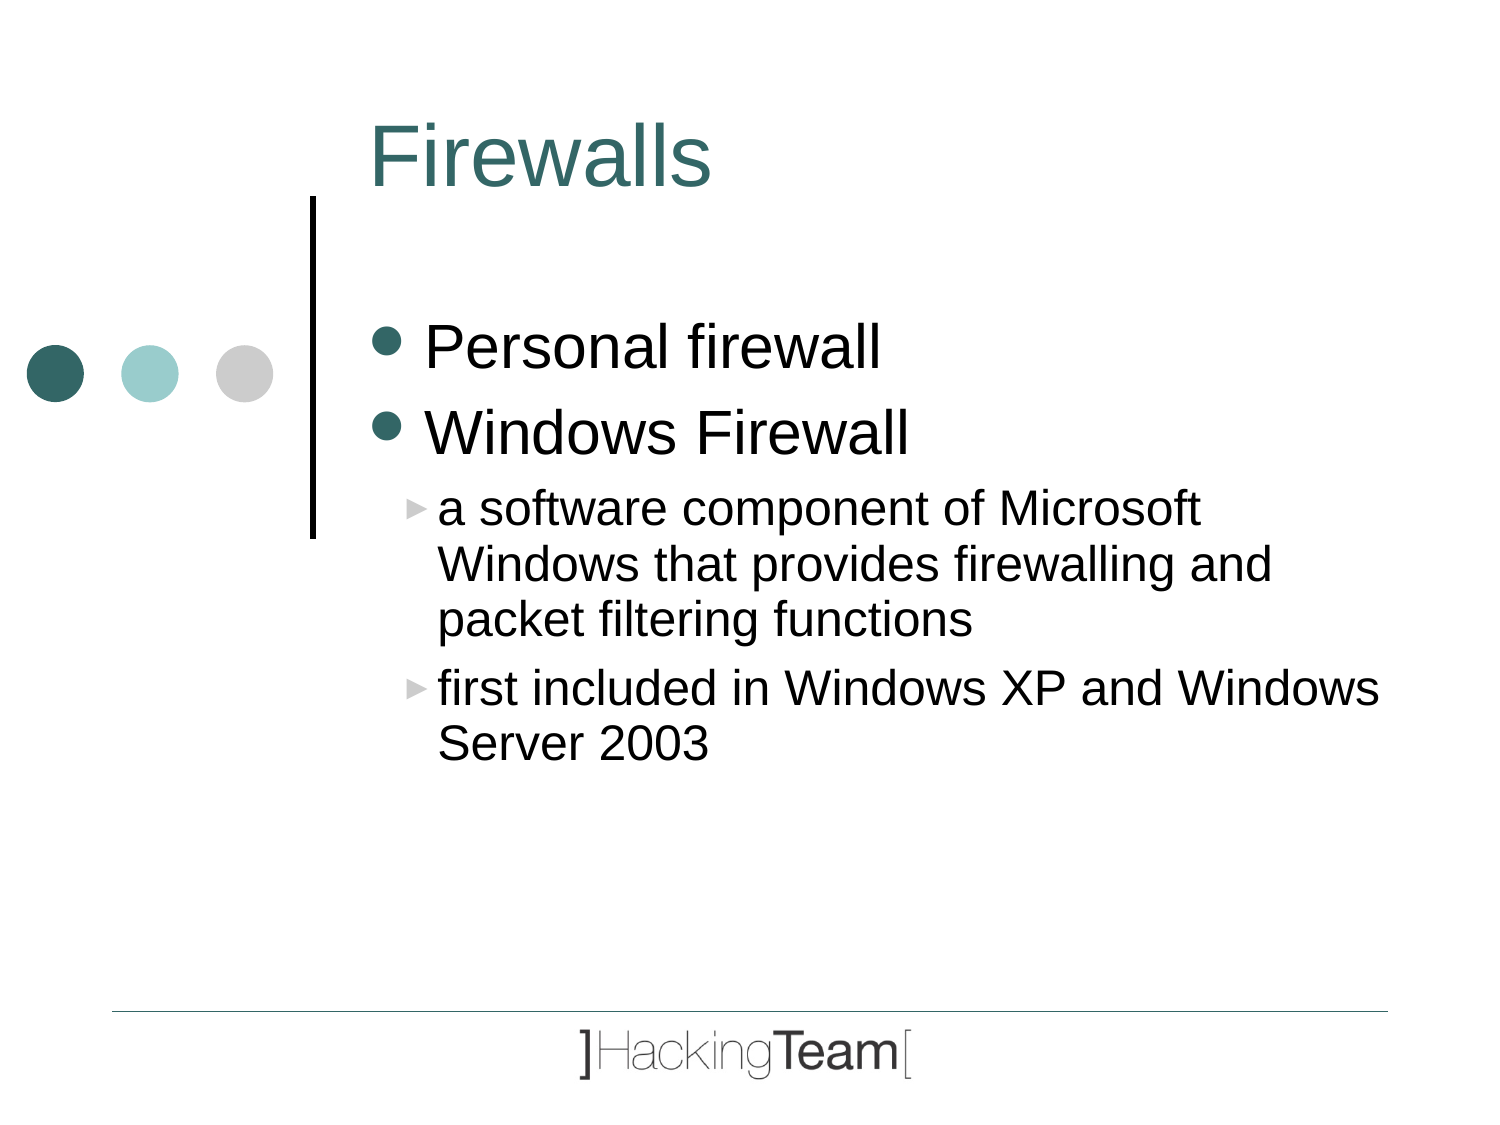

# Firewalls
Personal firewall
Windows Firewall
a software component of Microsoft Windows that provides firewalling and packet filtering functions
first included in Windows XP and Windows Server 2003